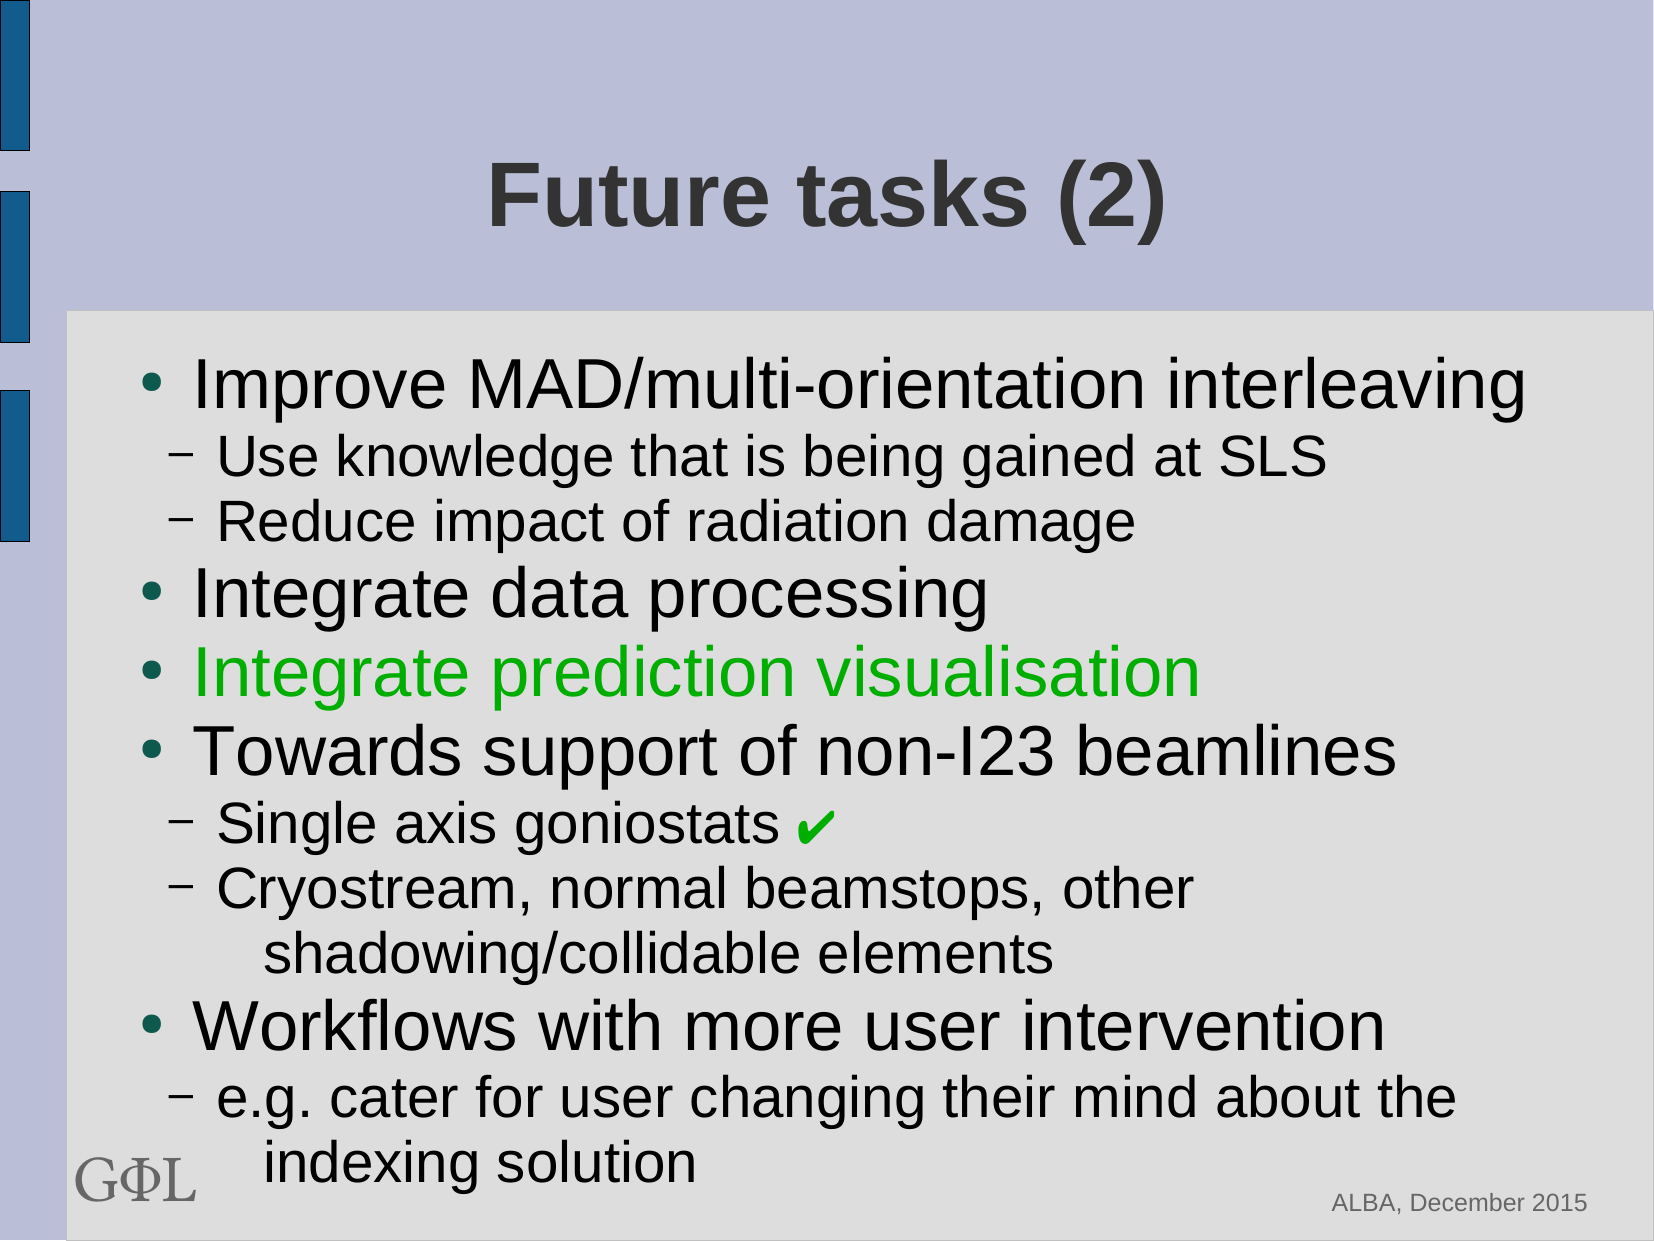

# Future tasks (2)
Improve MAD/multi-orientation interleaving
Use knowledge that is being gained at SLS
Reduce impact of radiation damage
Integrate data processing
Integrate prediction visualisation
Towards support of non-I23 beamlines
Single axis goniostats ✔
Cryostream, normal beamstops, other shadowing/collidable elements
Workflows with more user intervention
e.g. cater for user changing their mind about the indexing solution